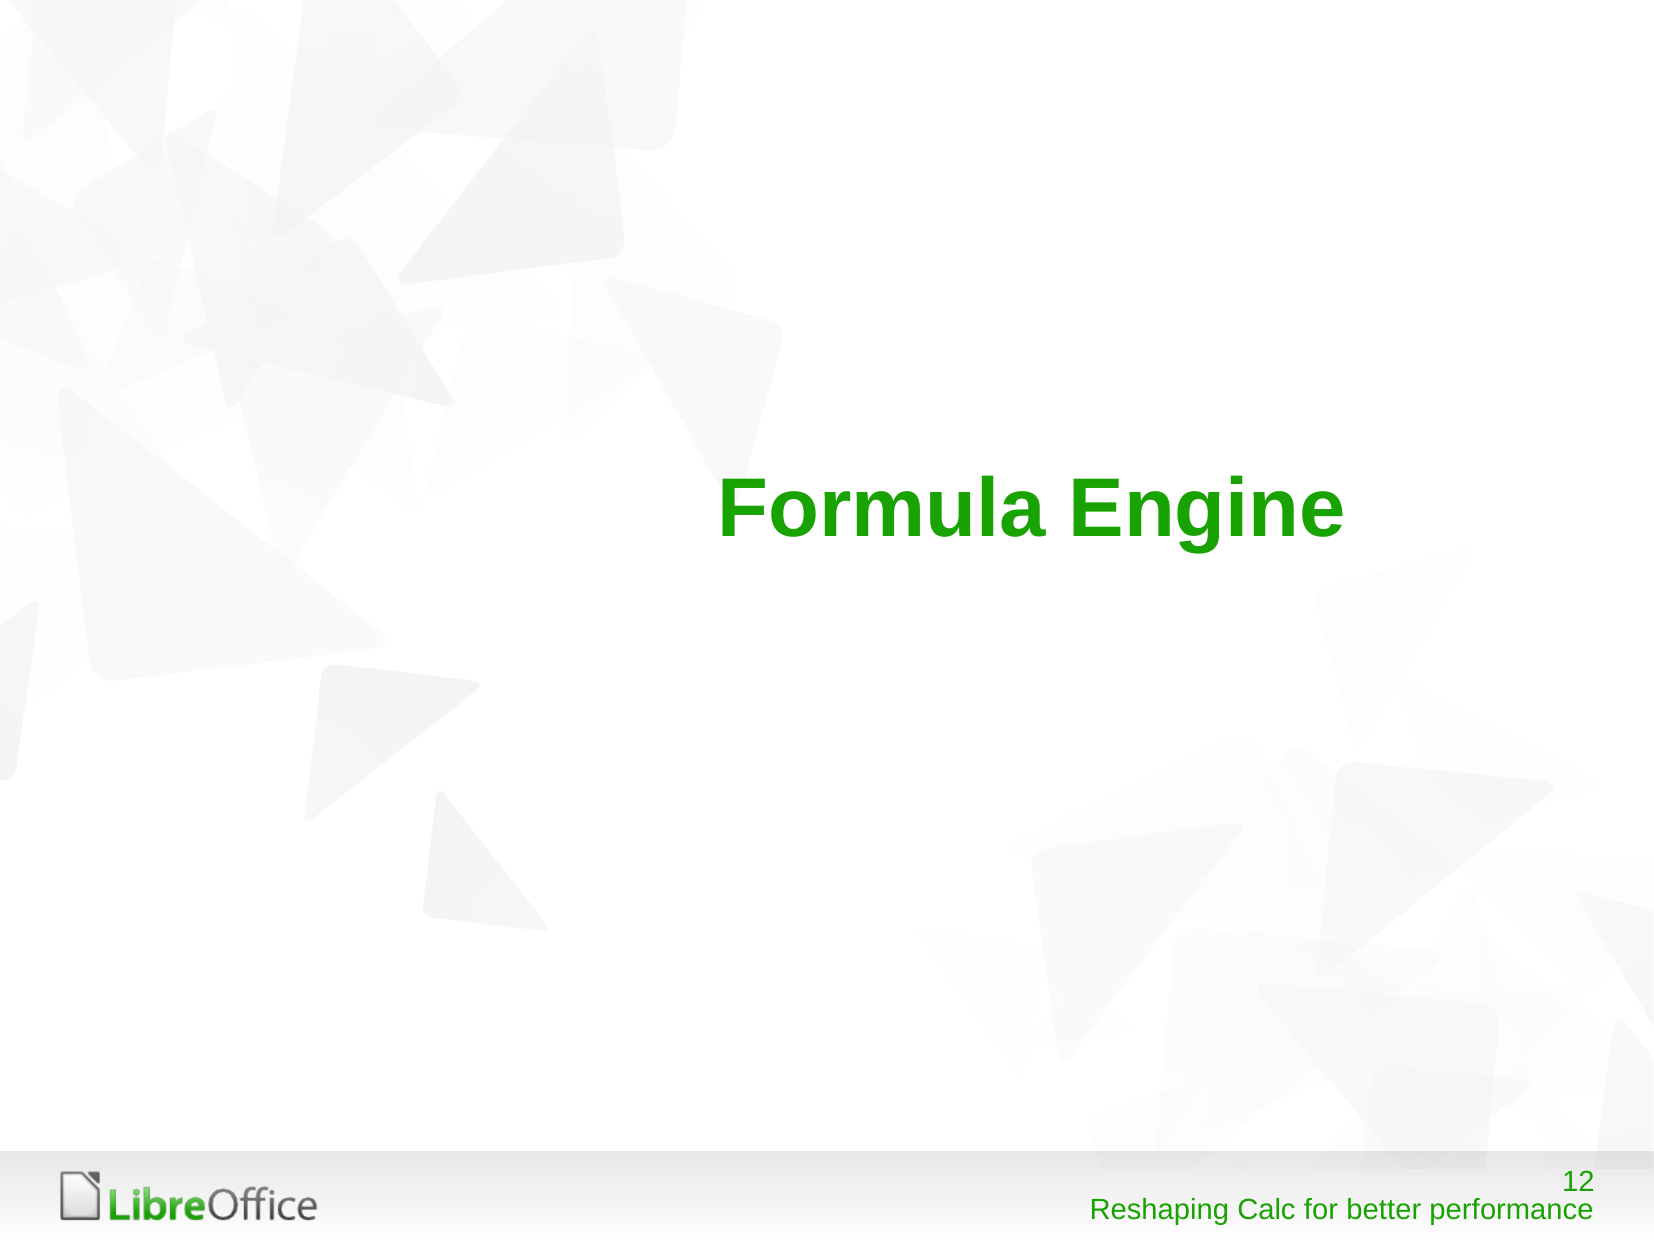

# Formula Engine
12
Reshaping Calc for better performance